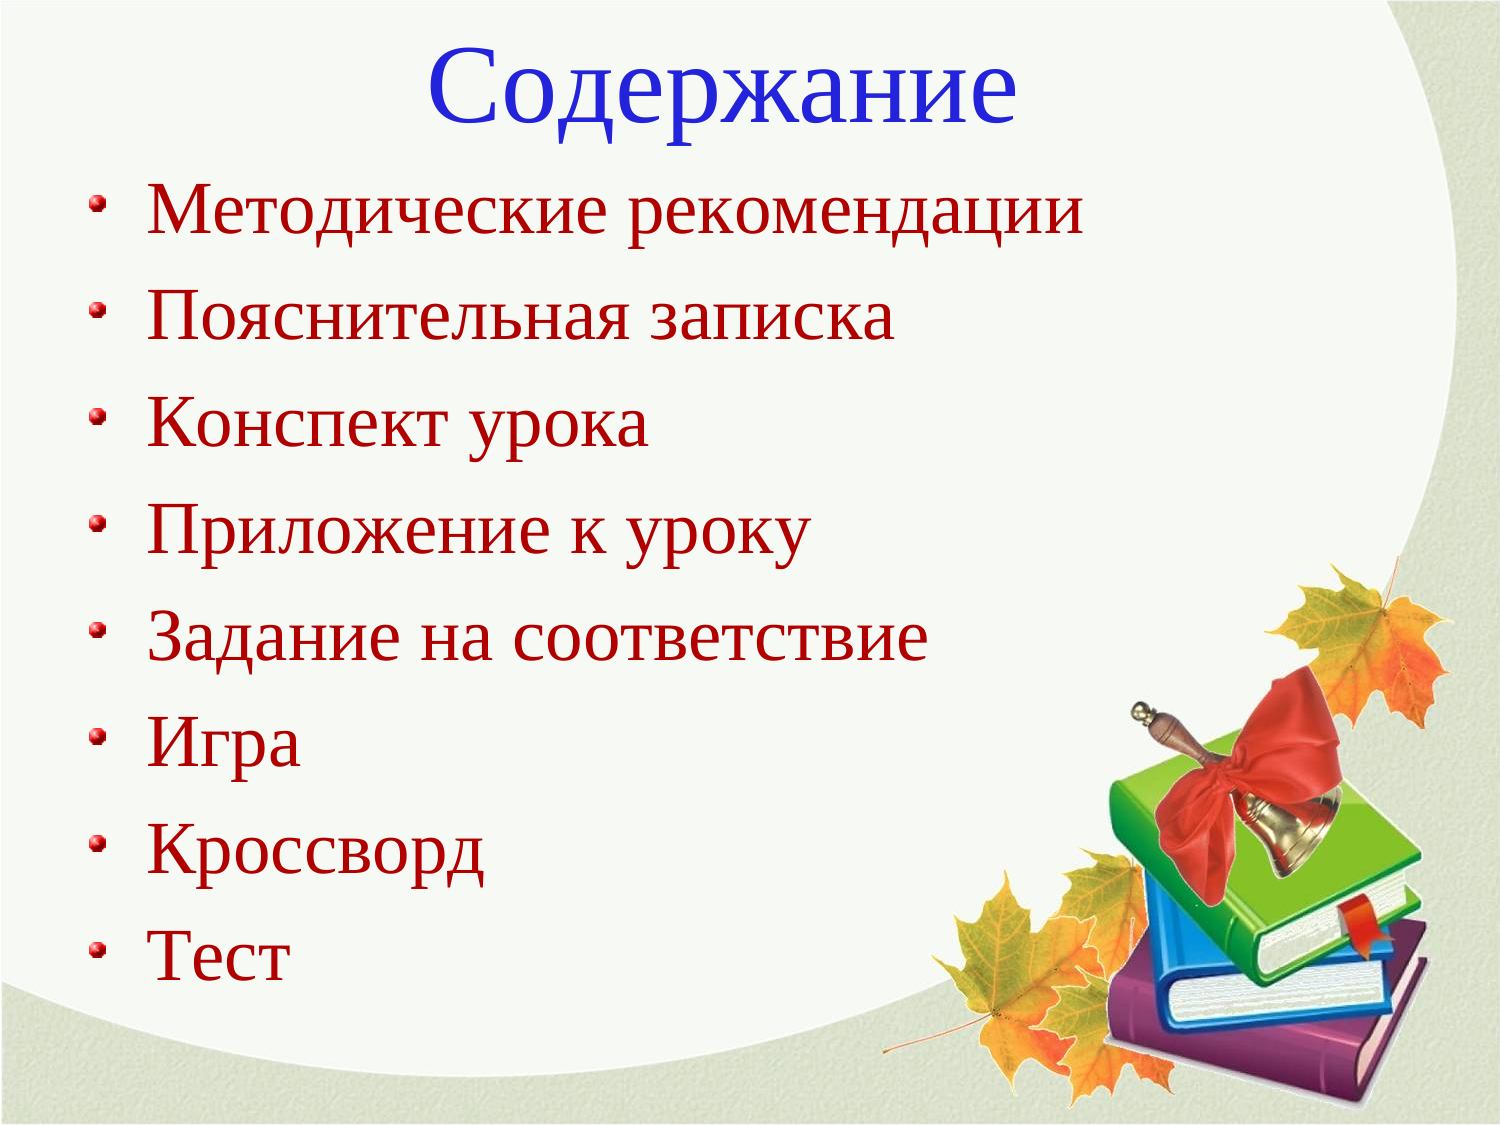

Содержание
# Методические рекомендации
Пояснительная записка
Конспект урока
Приложение к уроку
Задание на соответствие
Игра
Кроссворд
Тест